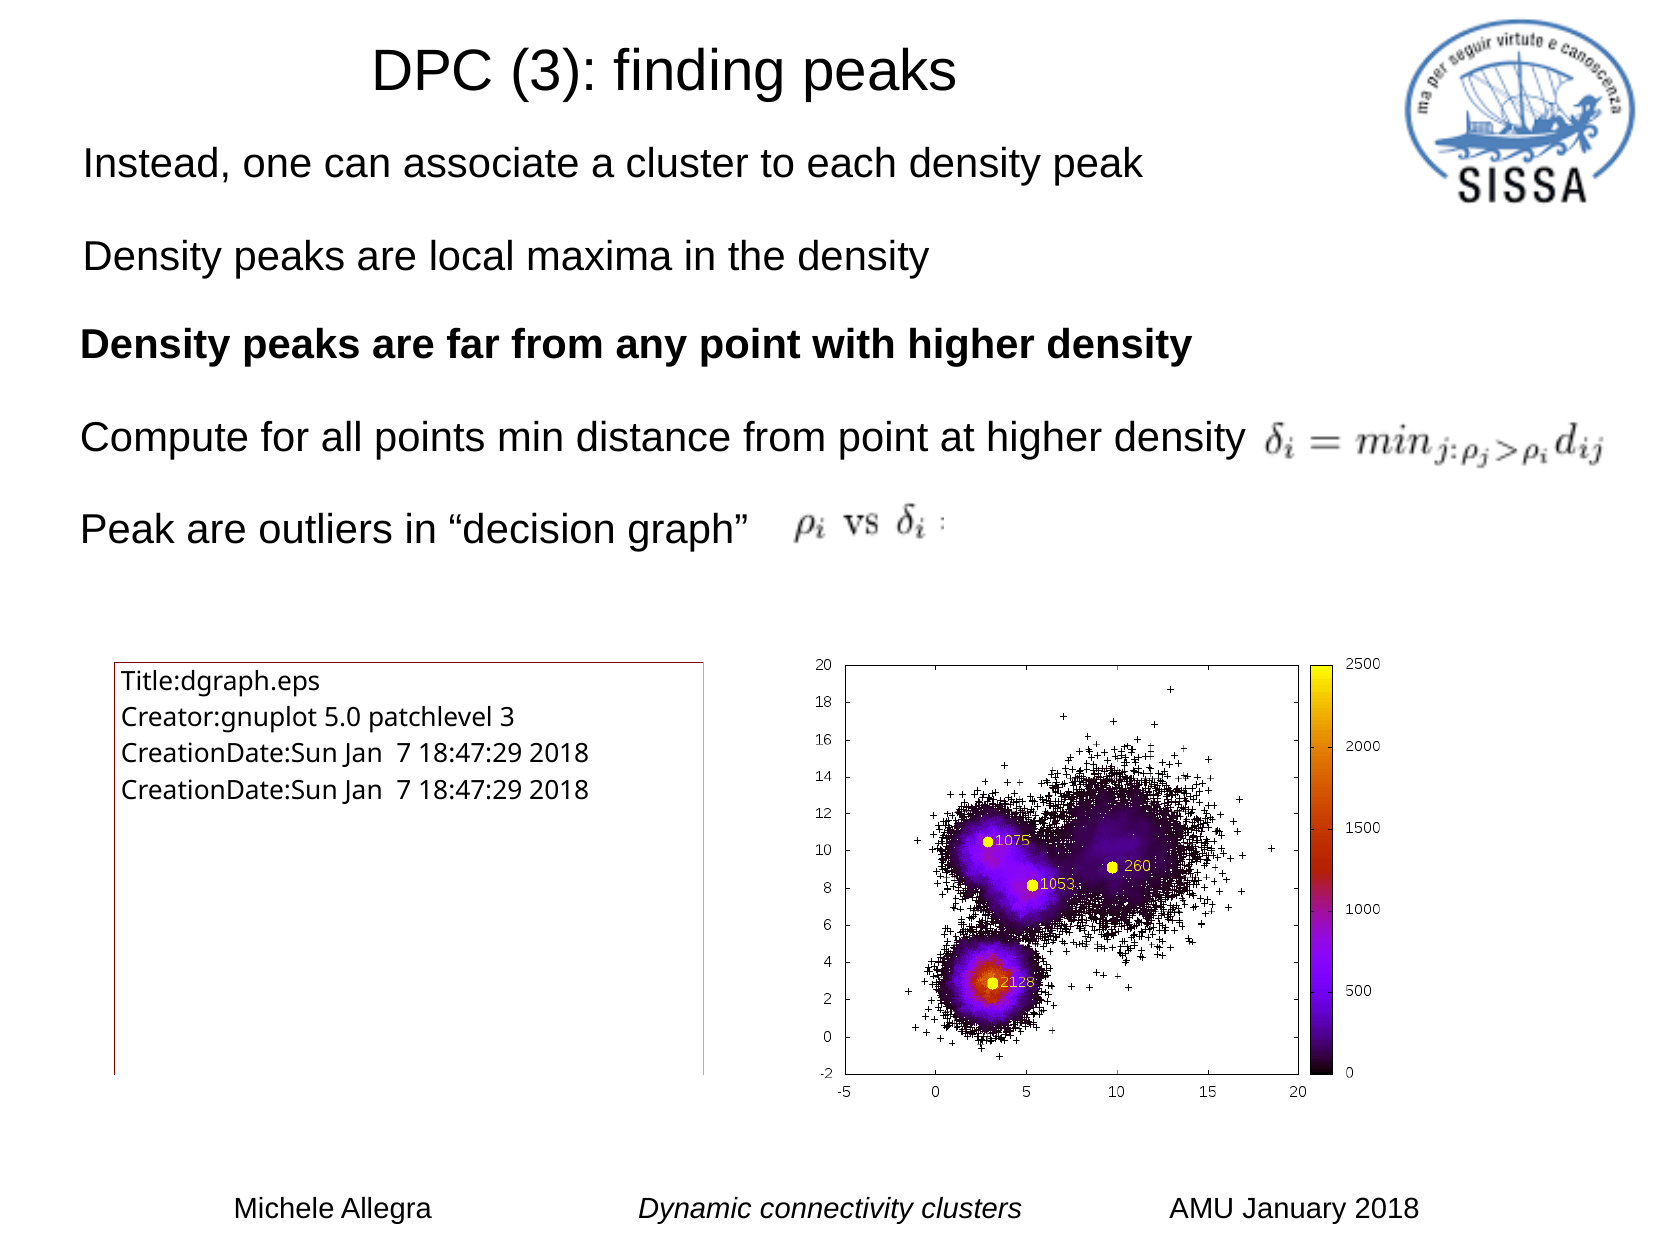

# DPC (3): finding peaks
Instead, one can associate a cluster to each density peak
Density peaks are local maxima in the density
Density peaks are far from any point with higher density
Compute for all points min distance from point at higher density
Peak are outliers in “decision graph”
Michele Allegra Dynamic connectivity clusters AMU January 2018